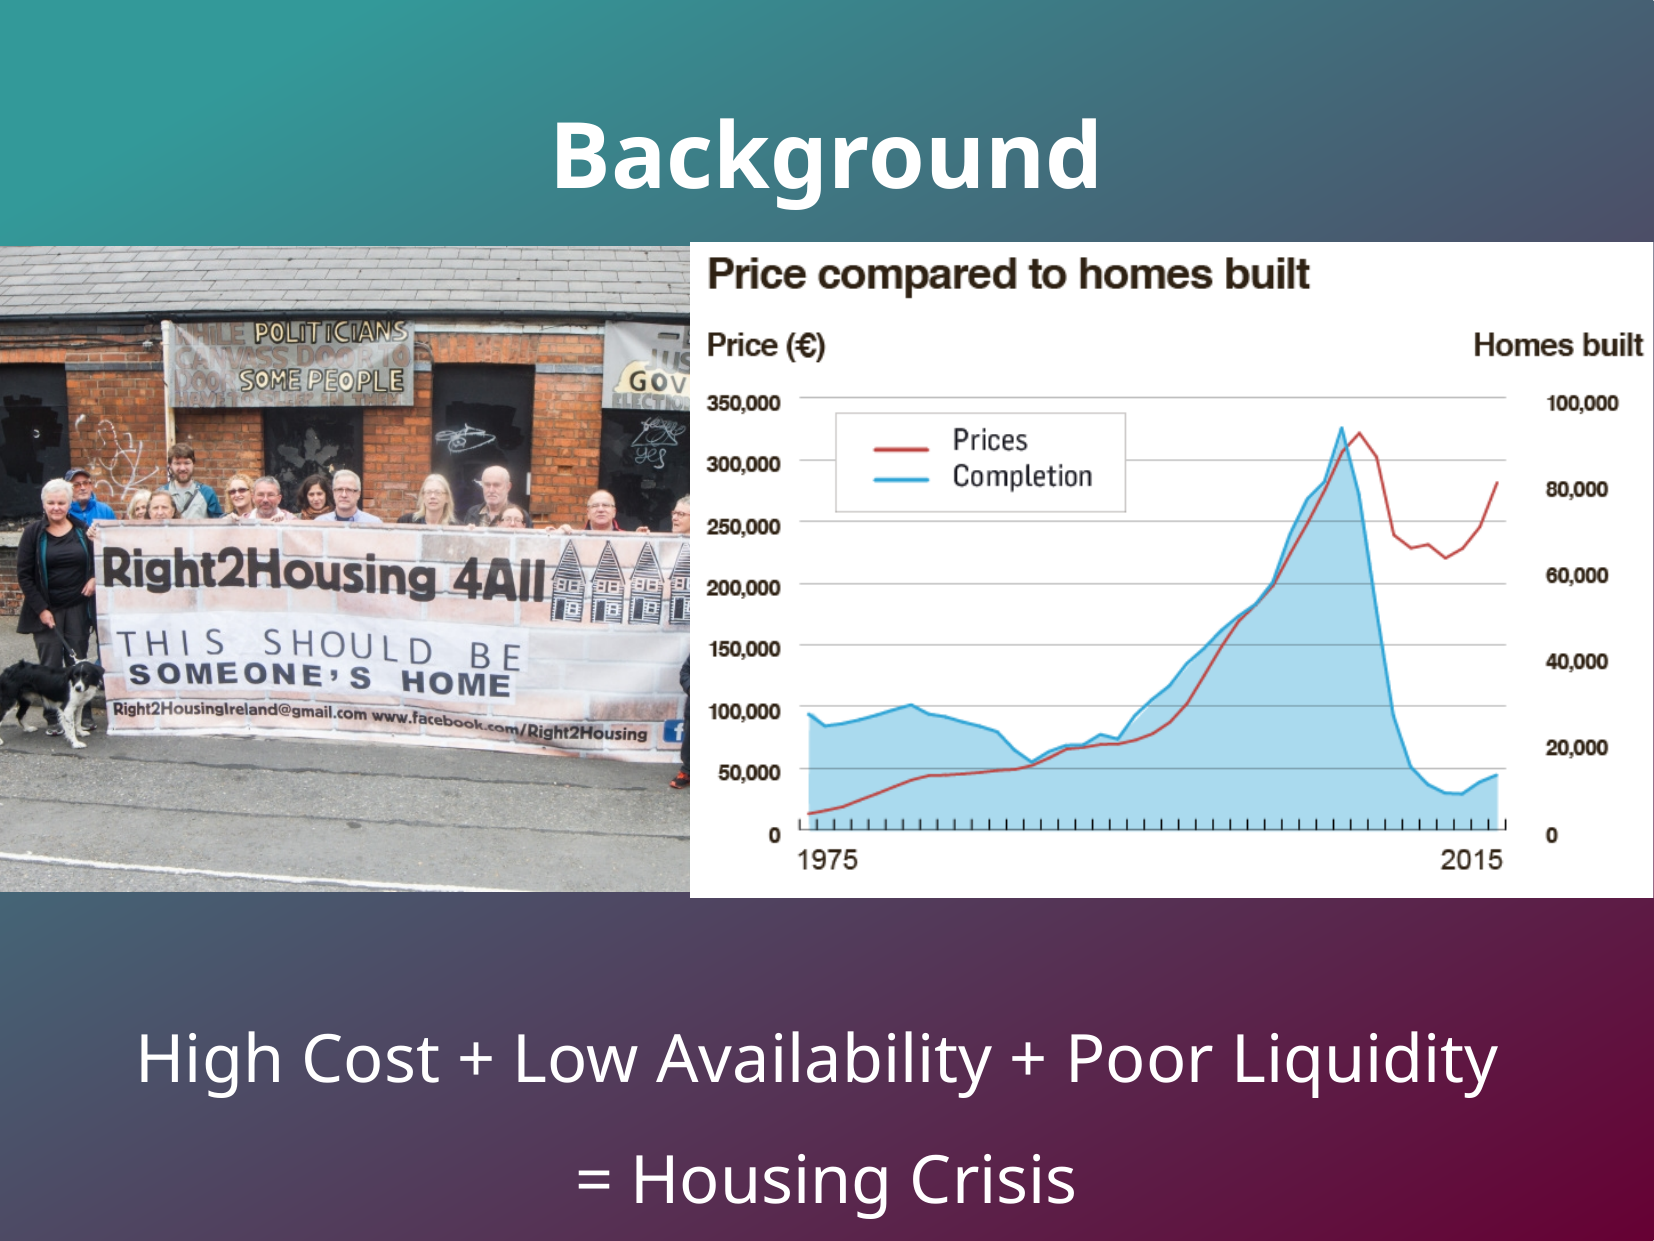

# Background
Celtic Tiger → International Financial Crisis
Goodbye local authority housing
Poor Legislative Foresight
Changing Rules
Location
High Cost + Low Availability + Poor Liquidity
= Housing Crisis